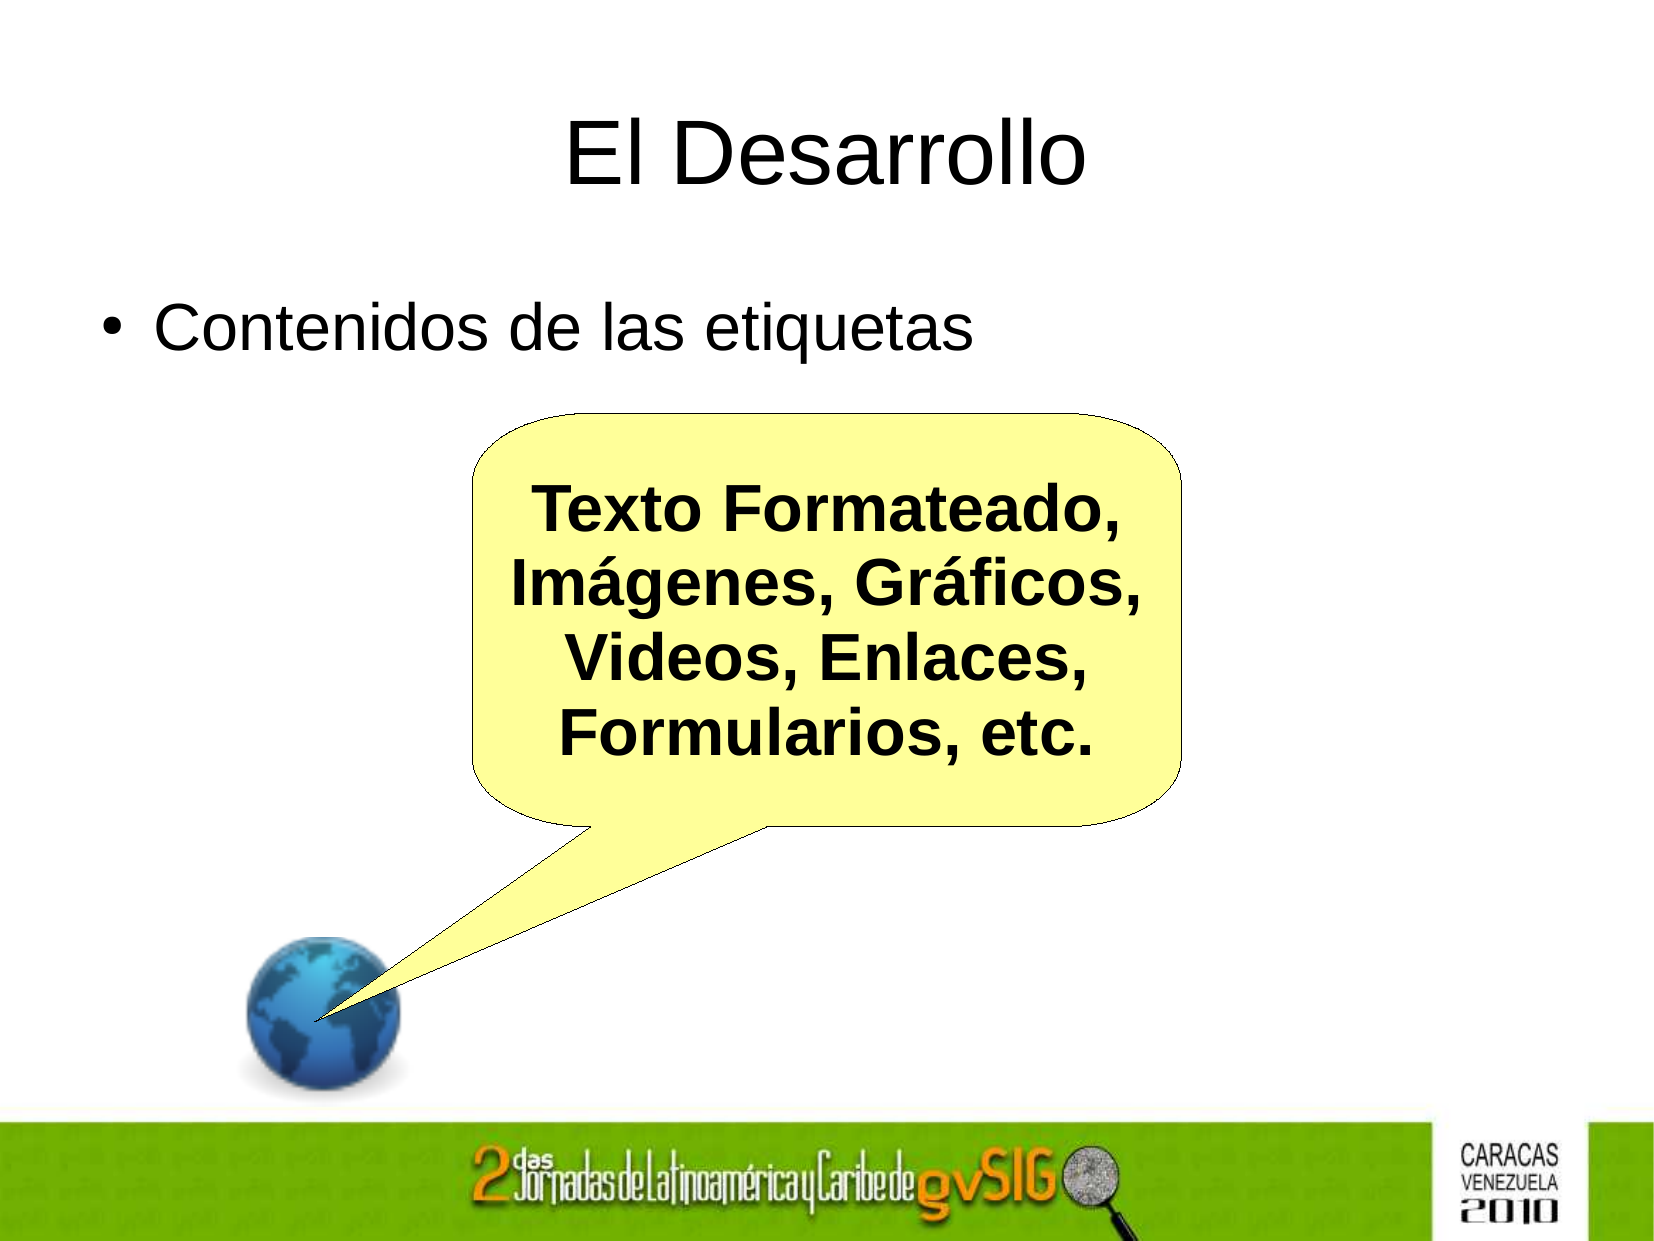

# El Desarrollo
Contenidos de las etiquetas
Texto Formateado,
Imágenes, Gráficos,
Videos, Enlaces,
Formularios, etc.